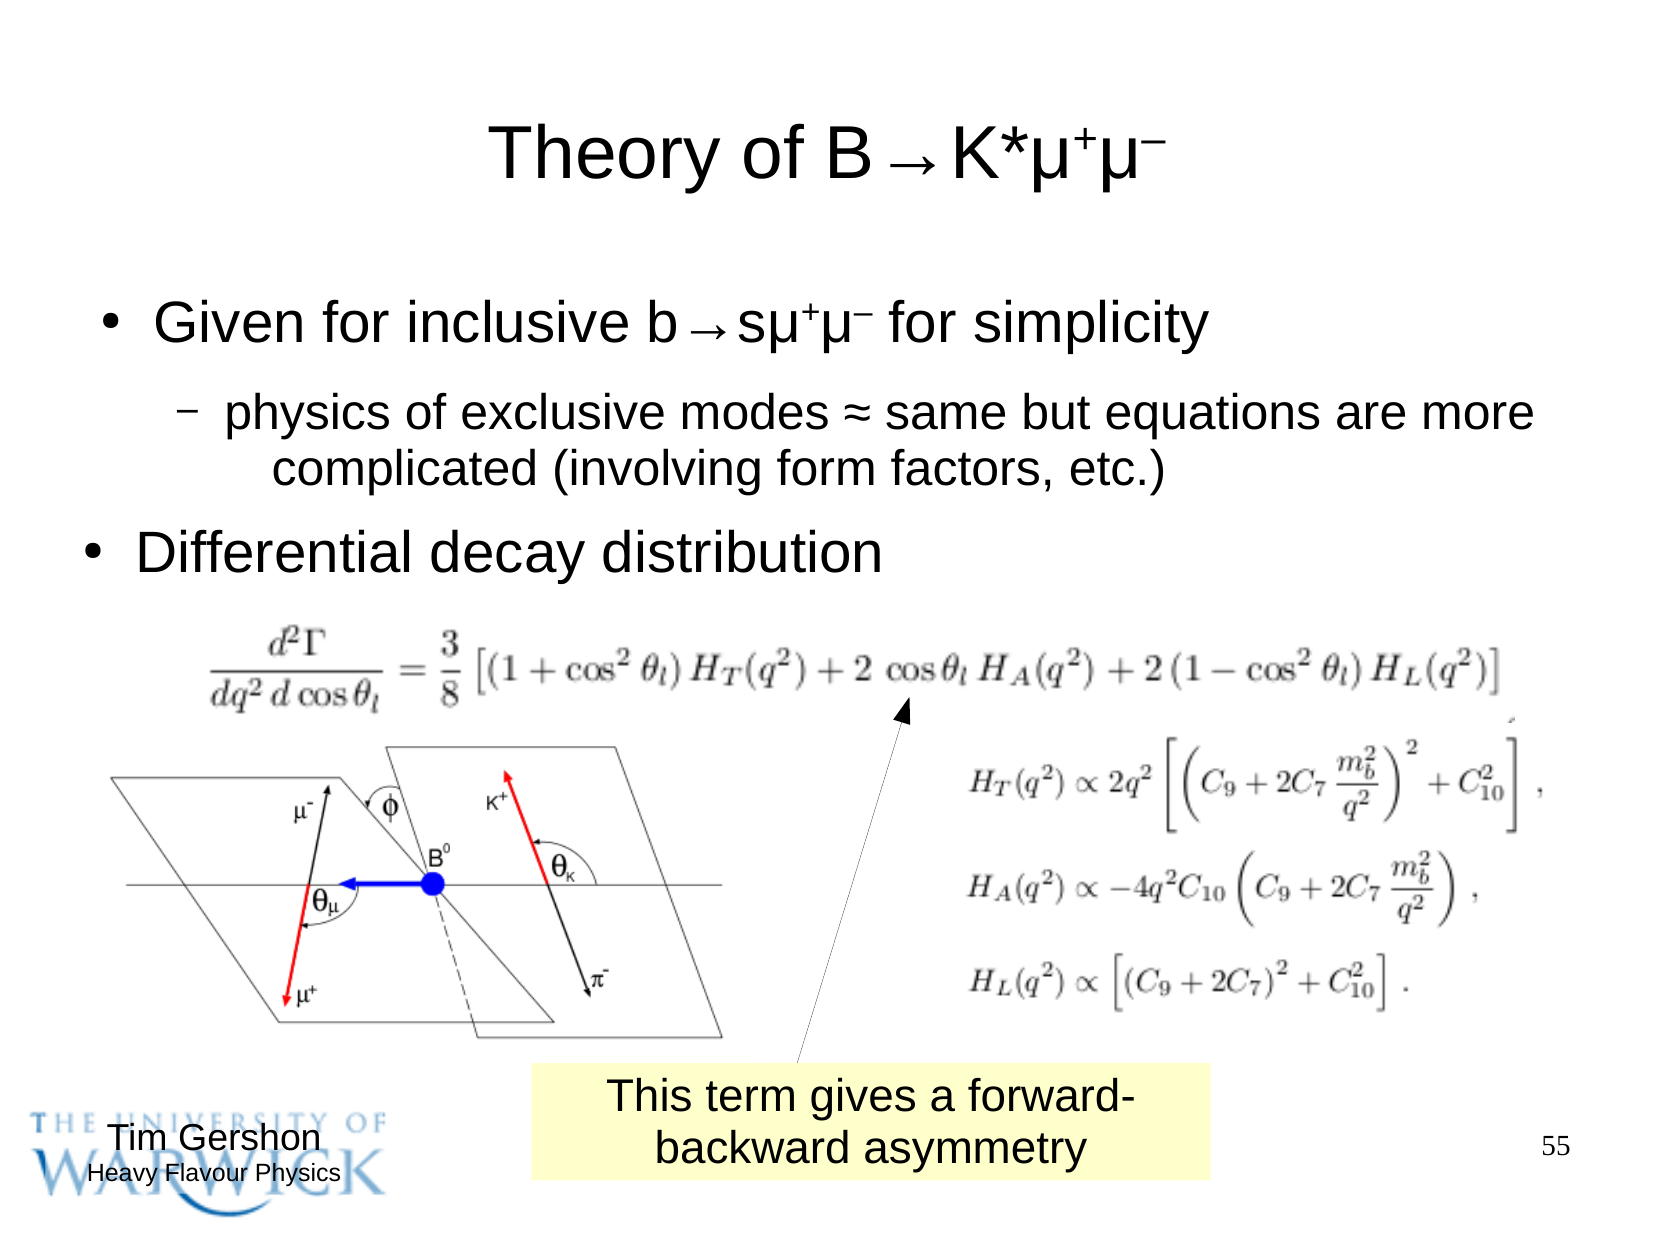

# Theory of B→K*μ+μ–
Given for inclusive b→sμ+μ– for simplicity
physics of exclusive modes ≈ same but equations are more complicated (involving form factors, etc.)
Differential decay distribution
This term gives a forward-backward asymmetry
Tim Gershon
B physics experiments
Tim Gershon
Heavy Flavour Physics
55